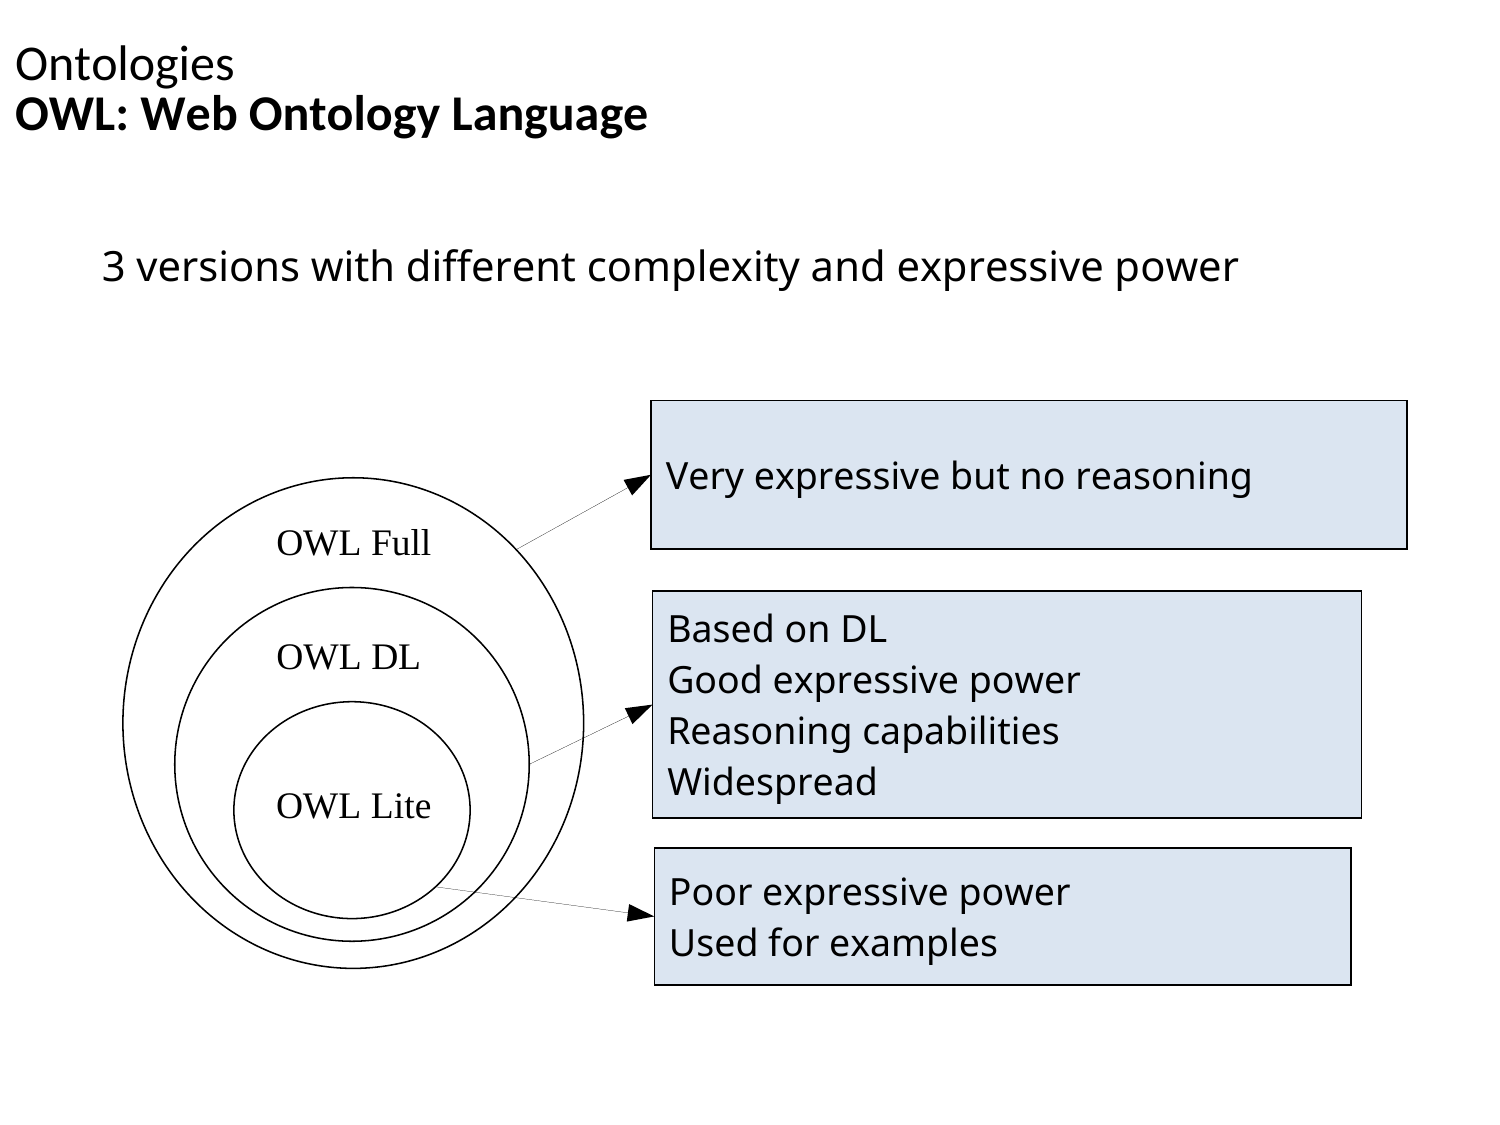

# Ontologies OWL: Web Ontology Language
3 versions with different complexity and expressive power
Very expressive but no reasoning
OWL Full
Based on DL
Good expressive power
Reasoning capabilities
Widespread
OWL DL
OWL Lite
Poor expressive power
Used for examples